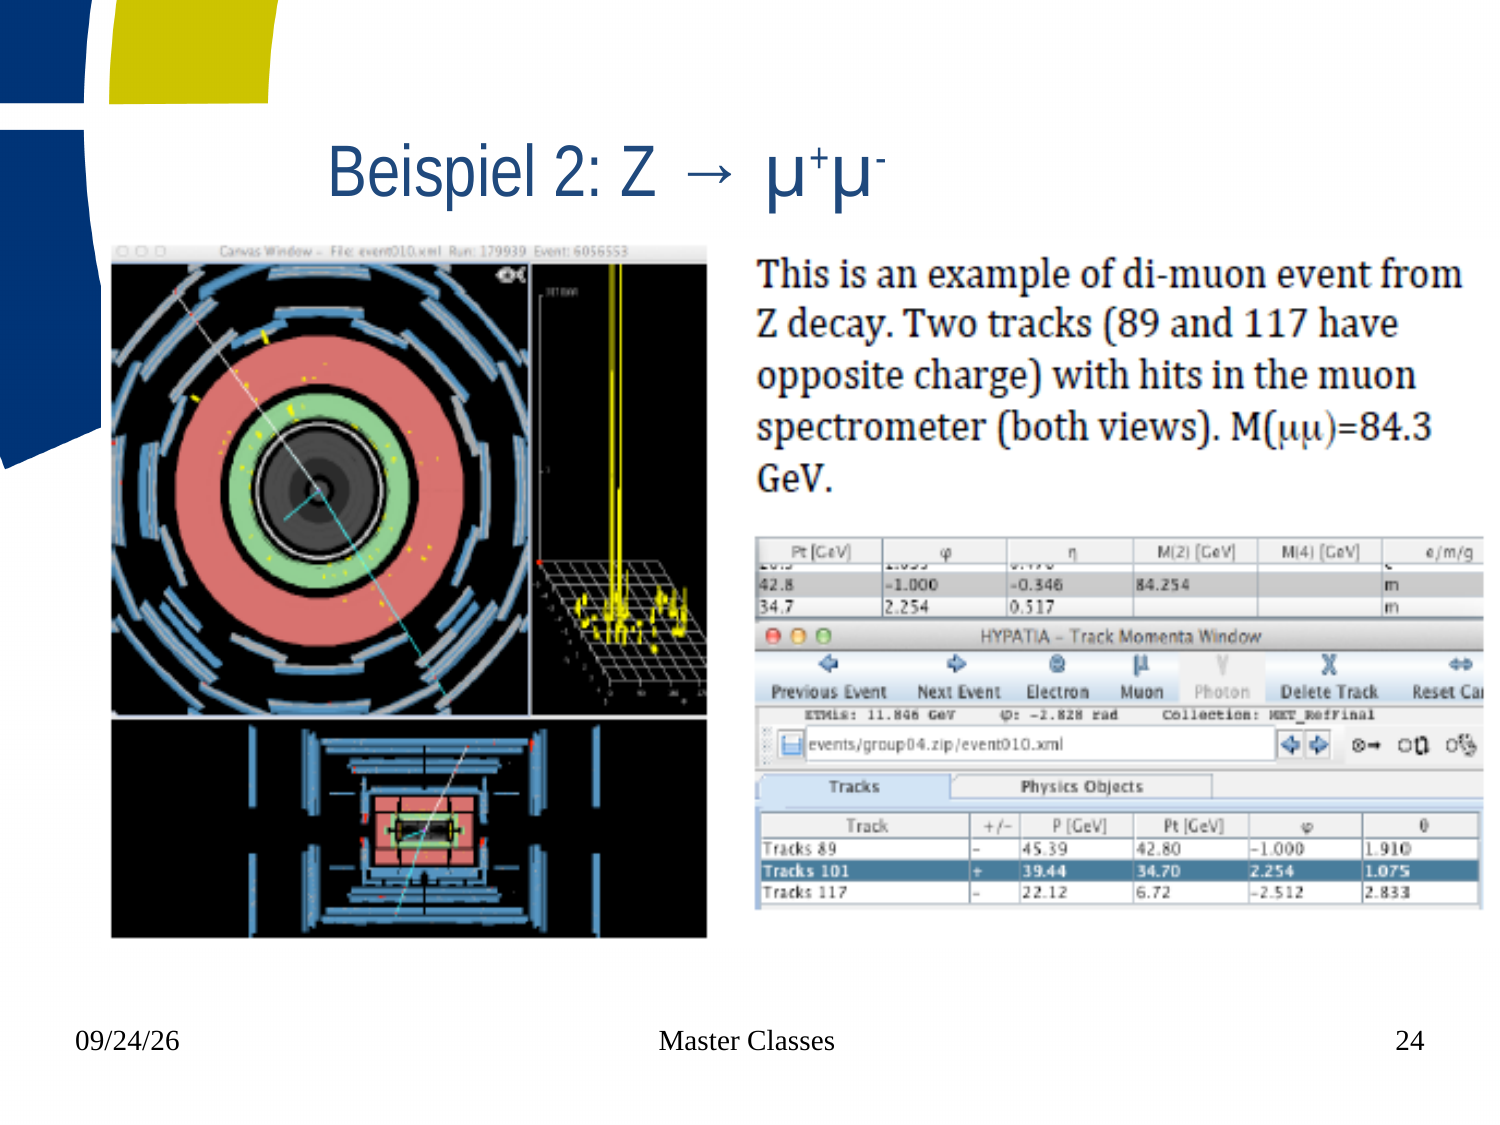

# Beispiel 2: Z → μ+μ-
International Masterclasses 2013
24